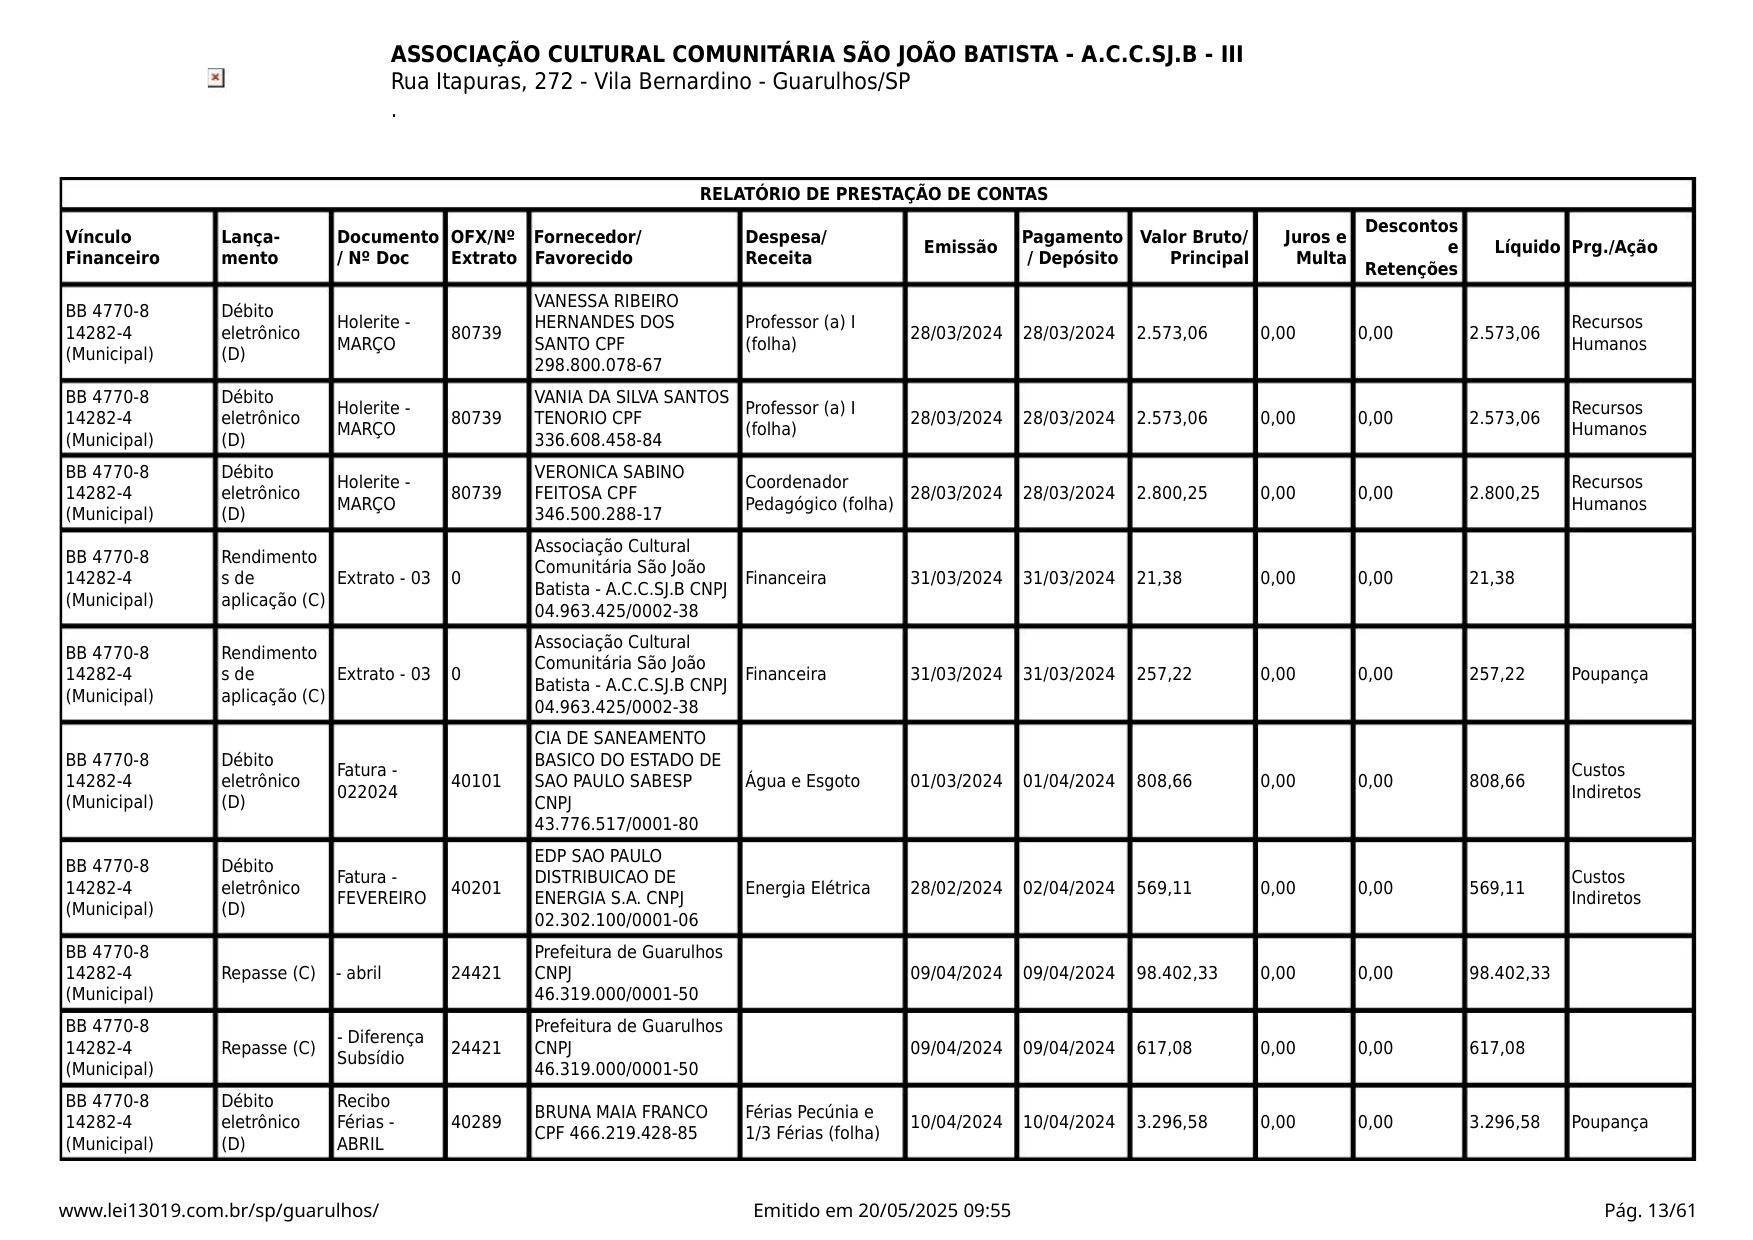

ASSOCIAÇÃO CULTURAL COMUNITÁRIA SÃO JOÃO BATISTA - A.C.C.SJ.B - III
Rua Itapuras, 272 - Vila Bernardino - Guarulhos/SP
.
RELATÓRIO DE PRESTAÇÃO DE CONTAS
Descontos
e
Retenções
Vínculo
Financeiro
Lança-
mento
Documento OFX/Nº Fornecedor/
Despesa/
Receita
Pagamento Valor Bruto/
/ Depósito Principal
Juros e
Multa
Emissão
Líquido Prg./Ação
/ Nº Doc
Extrato Favorecido
VANESSA RIBEIRO
HERNANDES DOS
SANTO CPF
BB 4770-8
14282-4
(Municipal)
Débito
eletrônico
(D)
Holerite -
MARÇO
Professor (a) I
(folha)
Recursos
Humanos
80739
28/03/2024 28/03/2024 2.573,06
0,00
0,00
2.573,06
298.800.078-67
BB 4770-8
14282-4
(Municipal)
Débito
eletrônico
(D)
VANIA DA SILVA SANTOS
TENORIO CPF
336.608.458-84
Holerite -
MARÇO
Professor (a) I
(folha)
Recursos
Humanos
80739
80739
28/03/2024 28/03/2024 2.573,06
28/03/2024 28/03/2024 2.800,25
0,00
0,00
0,00
0,00
2.573,06
2.800,25
BB 4770-8
14282-4
(Municipal)
Débito
eletrônico
(D)
VERONICA SABINO
FEITOSA CPF
346.500.288-17
Holerite -
MARÇO
Coordenador
Pedagógico (folha)
Recursos
Humanos
Associação Cultural
Comunitária São João
Batista - A.C.C.SJ.B CNPJ
04.963.425/0002-38
BB 4770-8
14282-4
(Municipal)
Rendimento
s de
aplicação (C)
Extrato - 03
Extrato - 03
Financeira
Financeira
31/03/2024 31/03/2024 21,38
31/03/2024 31/03/2024 257,22
0,00
0,00
0,00
0,00
21,38
0
0
Associação Cultural
Comunitária São João
Batista - A.C.C.SJ.B CNPJ
04.963.425/0002-38
BB 4770-8
14282-4
(Municipal)
Rendimento
s de
aplicação (C)
257,22
Poupança
CIA DE SANEAMENTO
BASICO DO ESTADO DE
SAO PAULO SABESP
CNPJ
BB 4770-8
14282-4
(Municipal)
Débito
eletrônico
(D)
Fatura -
022024
Custos
Indiretos
40101
40201
Água e Esgoto
Energia Elétrica
01/03/2024 01/04/2024 808,66
28/02/2024 02/04/2024 569,11
0,00
0,00
0,00
0,00
808,66
569,11
43.776.517/0001-80
EDP SAO PAULO
BB 4770-8
14282-4
(Municipal)
Débito
eletrônico
(D)
Fatura -
FEVEREIRO
DISTRIBUICAO DE
ENERGIA S.A. CNPJ
02.302.100/0001-06
Custos
Indiretos
BB 4770-8
14282-4
(Municipal)
Prefeitura de Guarulhos
CNPJ
46.319.000/0001-50
Repasse (C) - abril
24421
24421
40289
09/04/2024 09/04/2024 98.402,33
09/04/2024 09/04/2024 617,08
10/04/2024 10/04/2024 3.296,58
0,00
0,00
0,00
0,00
0,00
0,00
98.402,33
617,08
BB 4770-8
14282-4
(Municipal)
Prefeitura de Guarulhos
CNPJ
46.319.000/0001-50
- Diferença
Subsídio
Repasse (C)
BB 4770-8
14282-4
(Municipal)
Débito
eletrônico
(D)
Recibo
Férias -
ABRIL
BRUNA MAIA FRANCO
CPF 466.219.428-85
Férias Pecúnia e
1/3 Férias (folha)
3.296,58
Poupança
www.lei13019.com.br/sp/guarulhos/
Emitido em 20/05/2025 09:55
Pág. 13/61